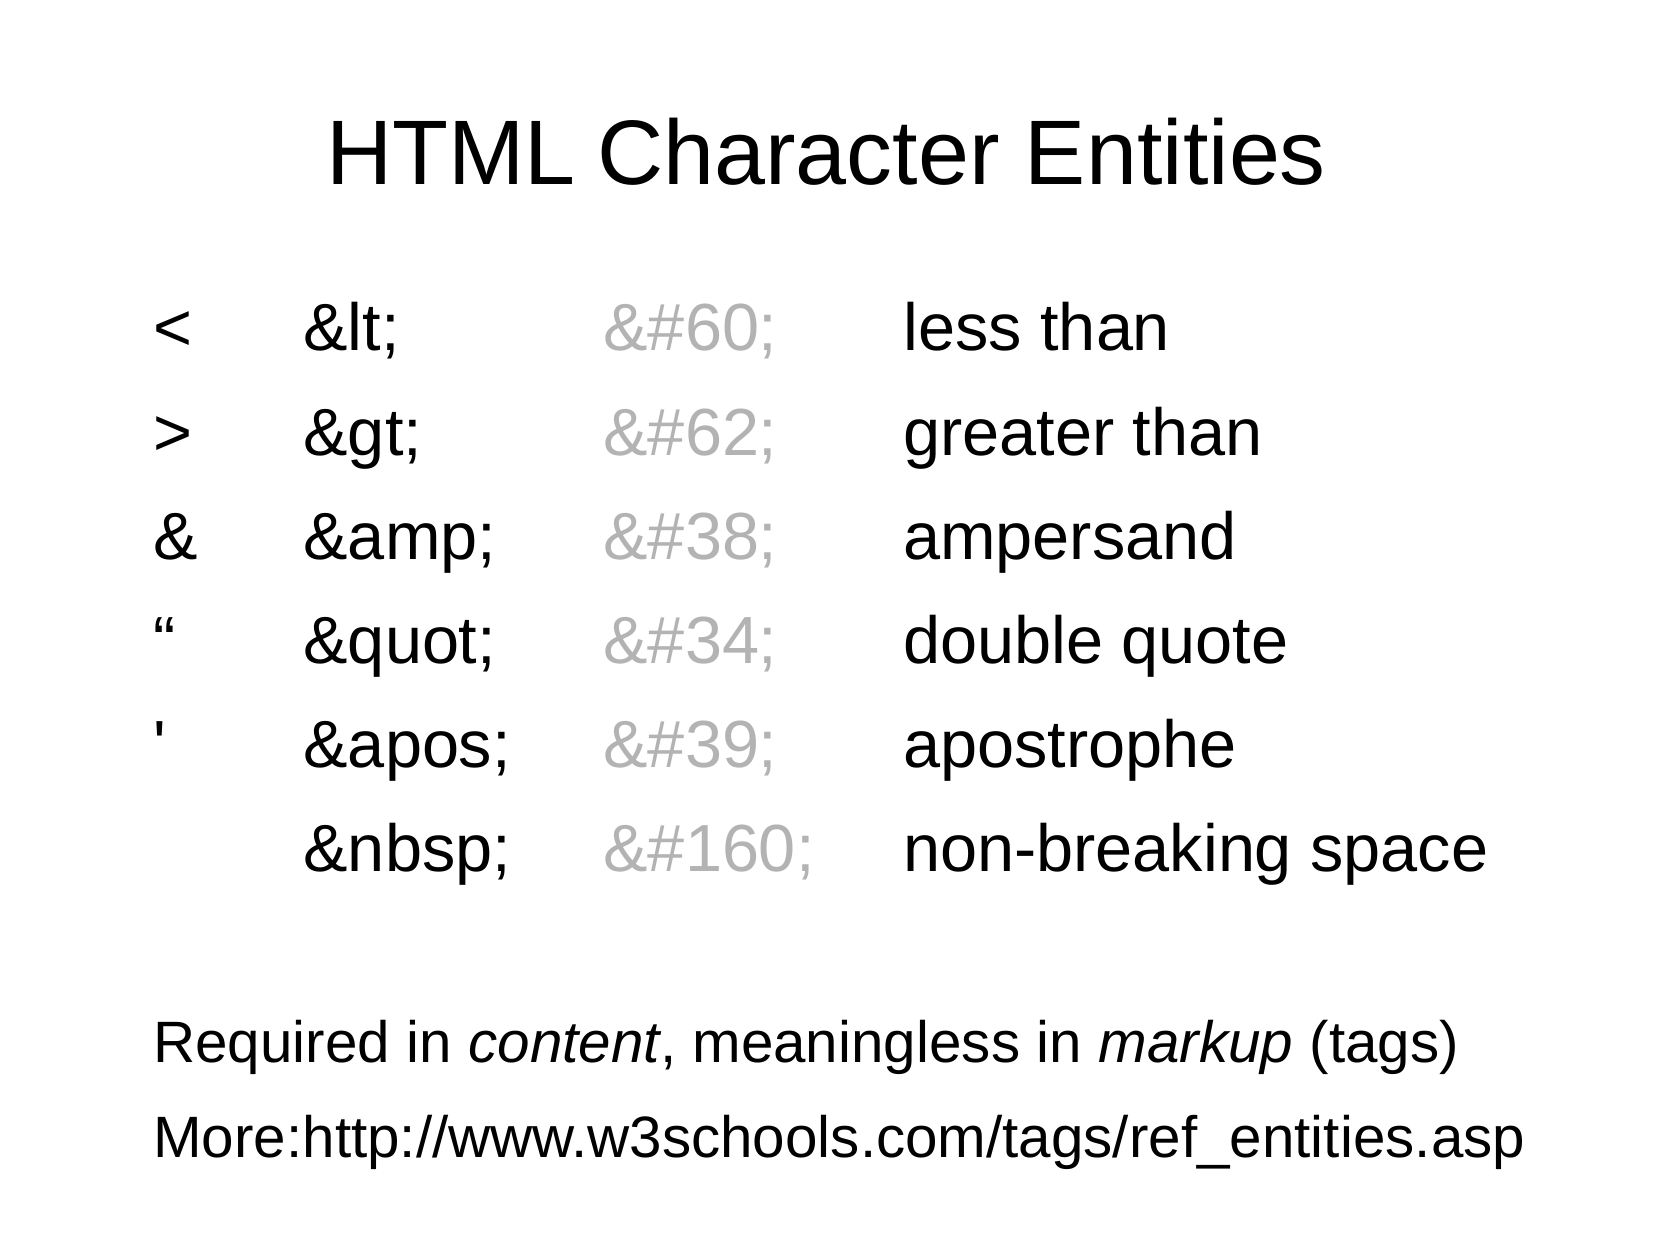

# HTML Character Entities
<		&lt;			&#60;		less than
>		&gt;			&#62;		greater than
&		&amp;		&#38;		ampersand
“		&quot;		&#34;		double quote
'		&apos;		&#39;		apostrophe
 		&nbsp;		&#160;		non-breaking space
Required in content, meaningless in markup (tags)
More:http://www.w3schools.com/tags/ref_entities.asp